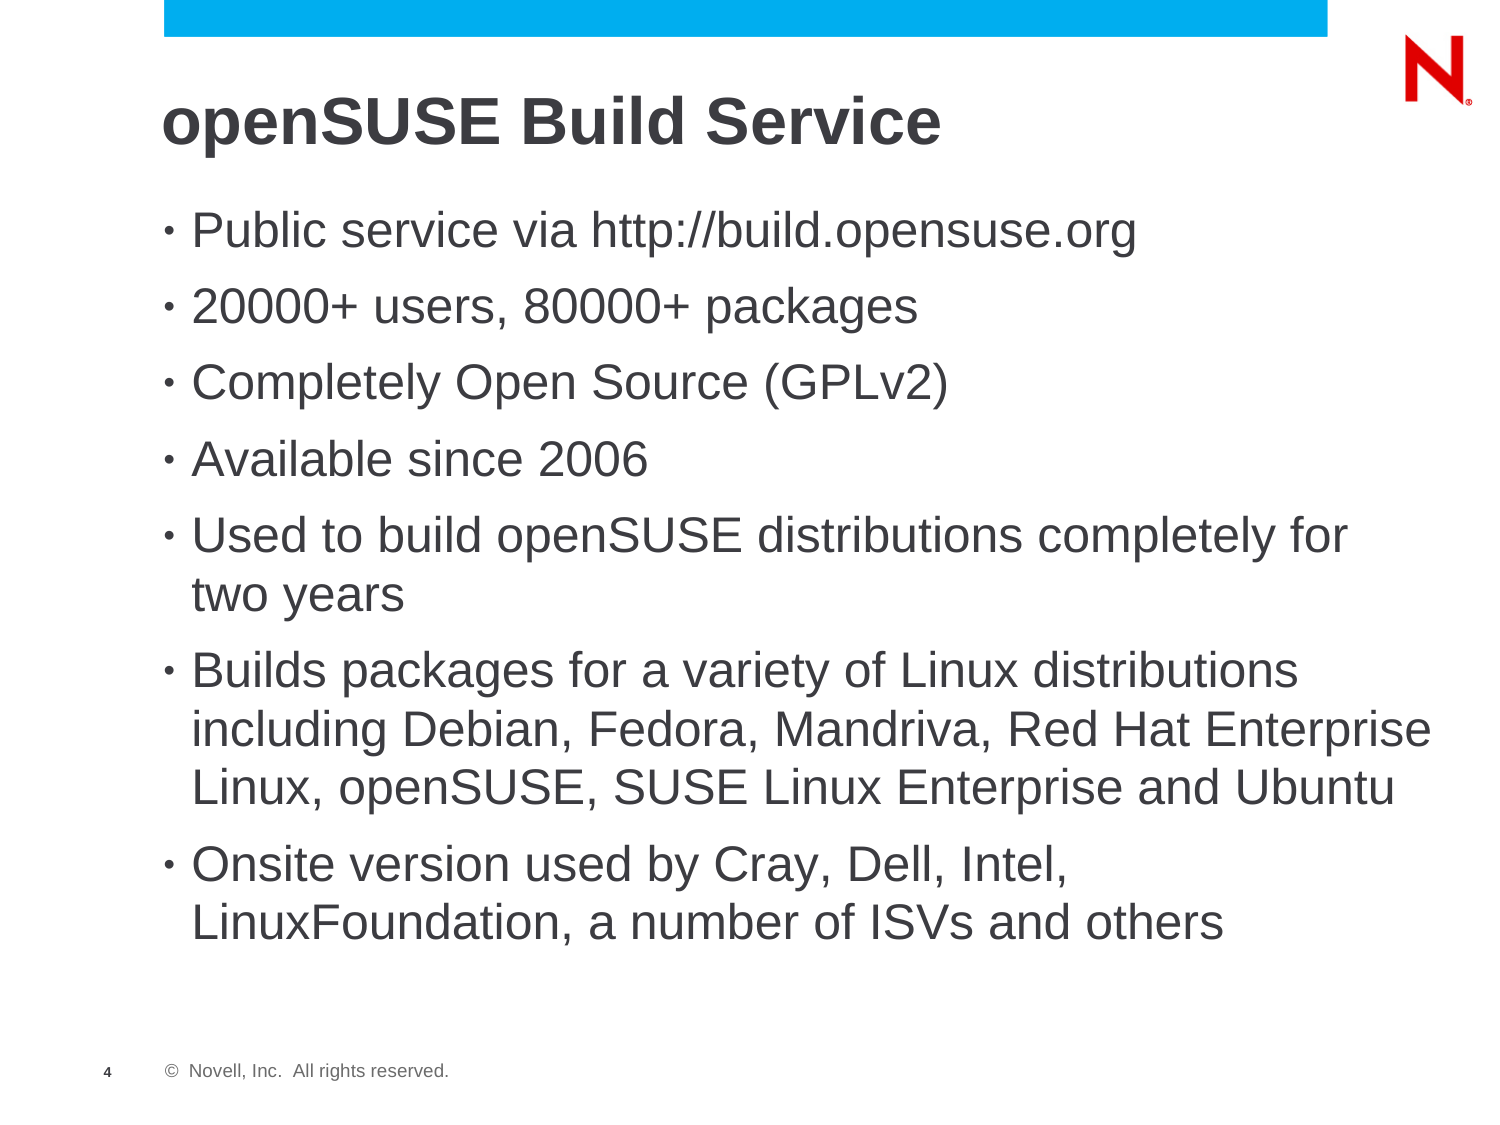

# openSUSE Build Service
Public service via http://build.opensuse.org
20000+ users, 80000+ packages
Completely Open Source (GPLv2)
Available since 2006
Used to build openSUSE distributions completely for two years
Builds packages for a variety of Linux distributions including Debian, Fedora, Mandriva, Red Hat Enterprise Linux, openSUSE, SUSE Linux Enterprise and Ubuntu
Onsite version used by Cray, Dell, Intel, LinuxFoundation, a number of ISVs and others